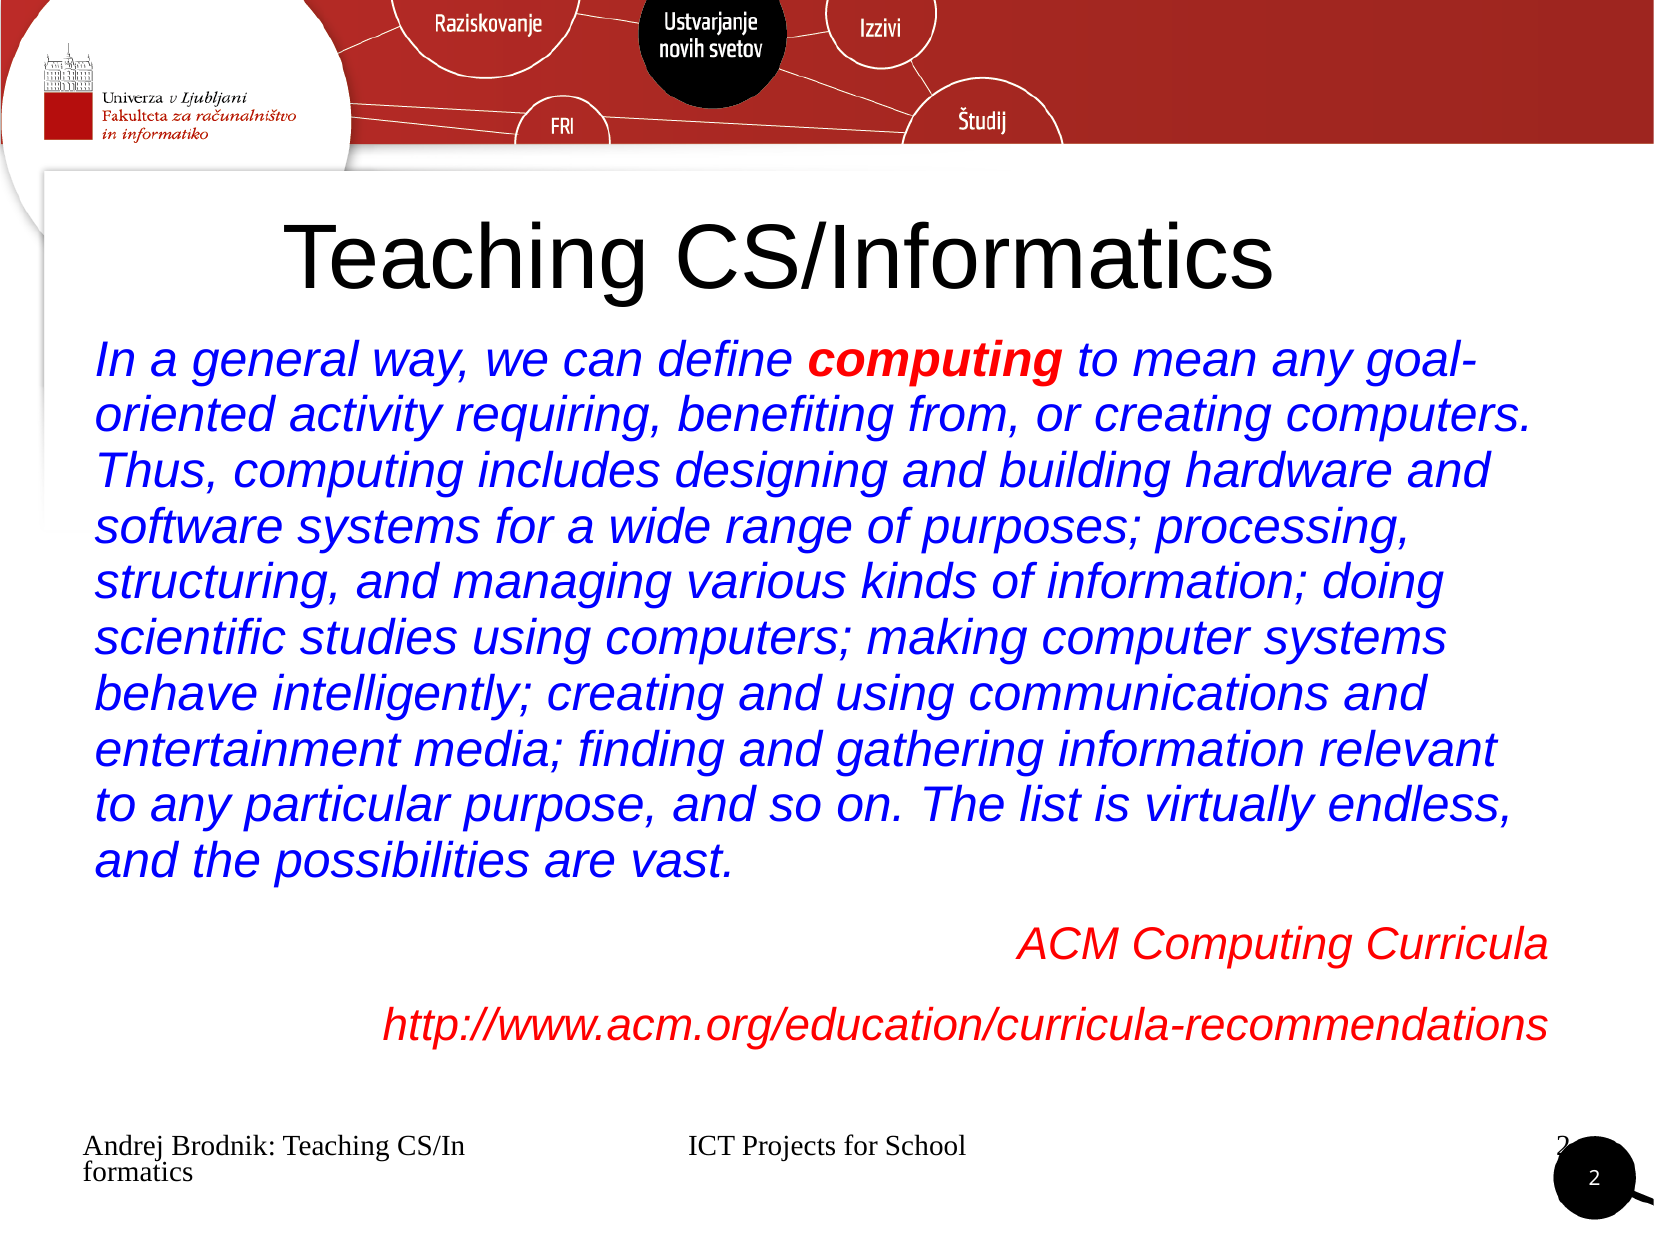

# Teaching CS/Informatics
In a general way, we can define computing to mean any goal-oriented activity requiring, benefiting from, or creating computers. Thus, computing includes designing and building hardware and software systems for a wide range of purposes; processing, structuring, and managing various kinds of information; doing scientific studies using computers; making computer systems behave intelligently; creating and using communications and entertainment media; finding and gathering information relevant to any particular purpose, and so on. The list is virtually endless, and the possibilities are vast.
ACM Computing Curricula
http://www.acm.org/education/curricula-recommendations
Andrej Brodnik: Teaching CS/Informatics
ICT Projects for School
2